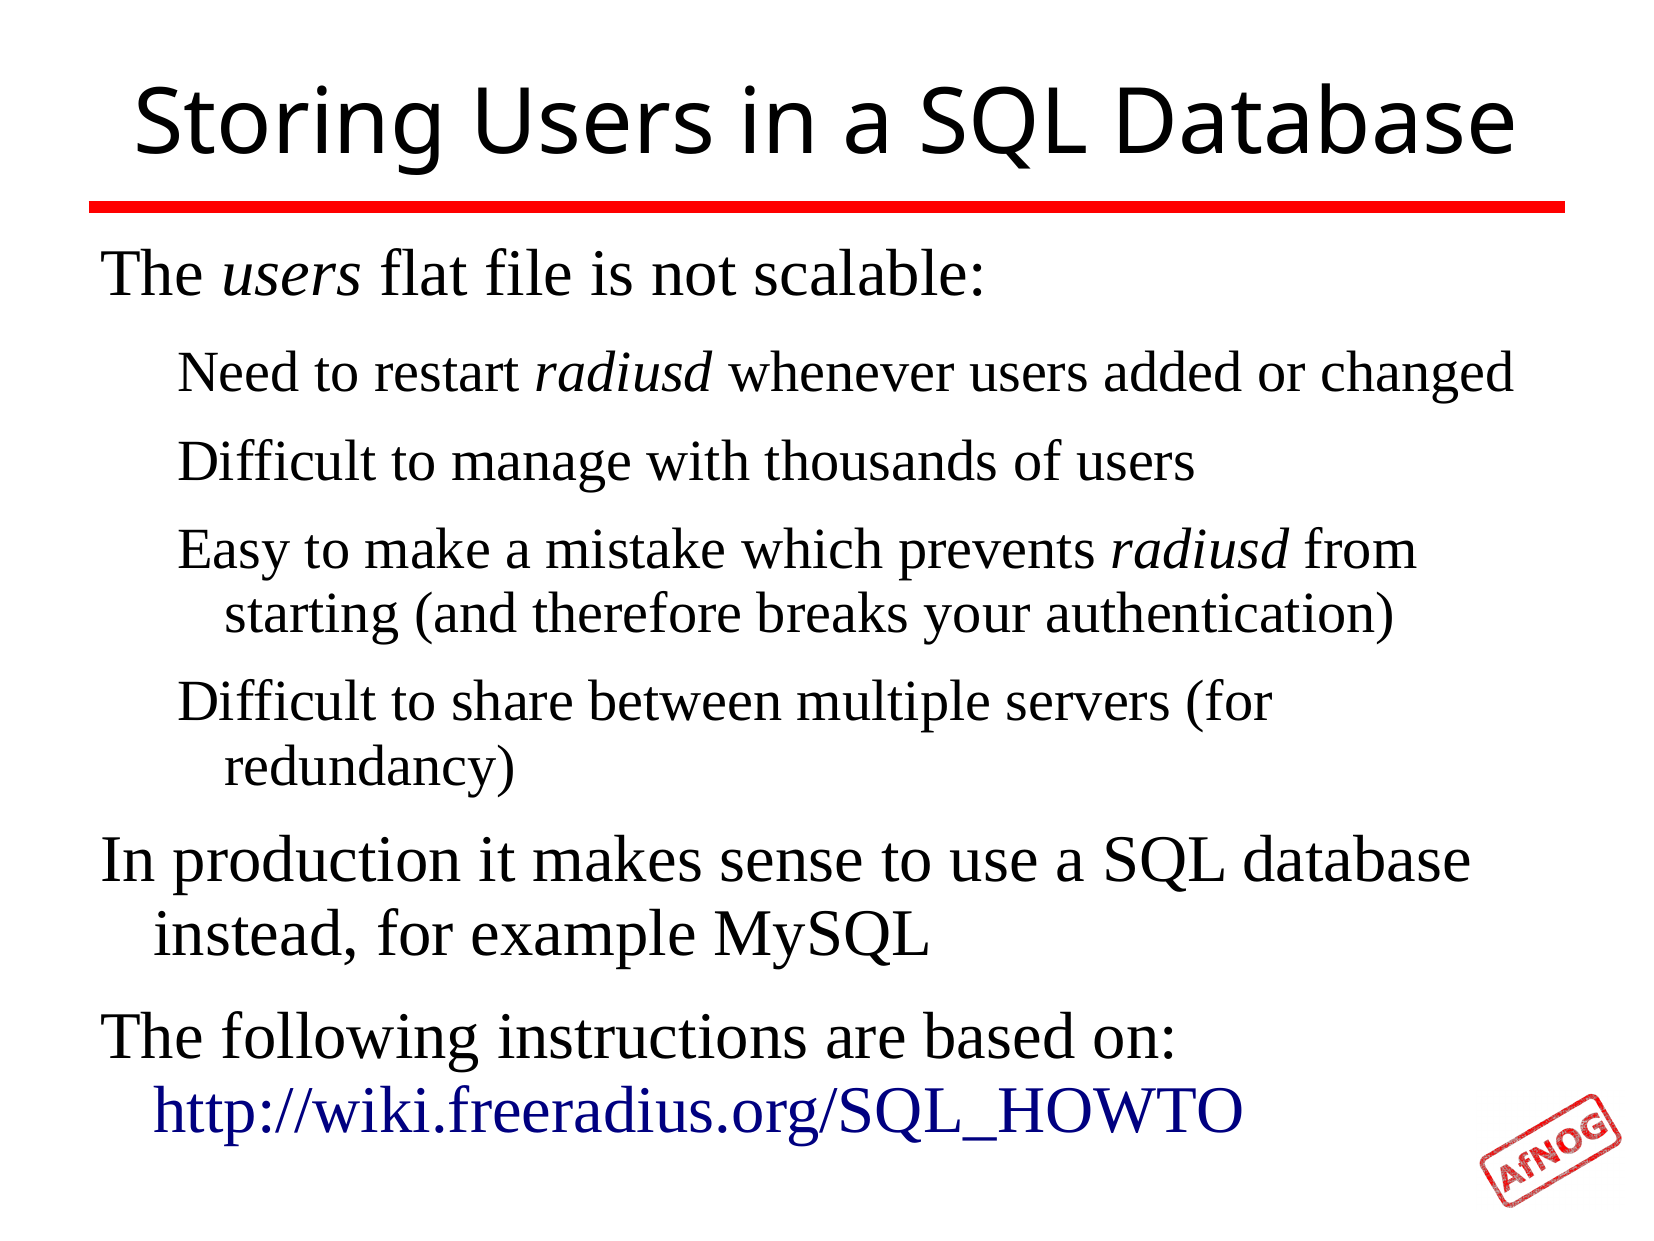

# Storing Users in a SQL Database
The users flat file is not scalable:
Need to restart radiusd whenever users added or changed
Difficult to manage with thousands of users
Easy to make a mistake which prevents radiusd from starting (and therefore breaks your authentication)
Difficult to share between multiple servers (for redundancy)
In production it makes sense to use a SQL database instead, for example MySQL
The following instructions are based on: http://wiki.freeradius.org/SQL_HOWTO